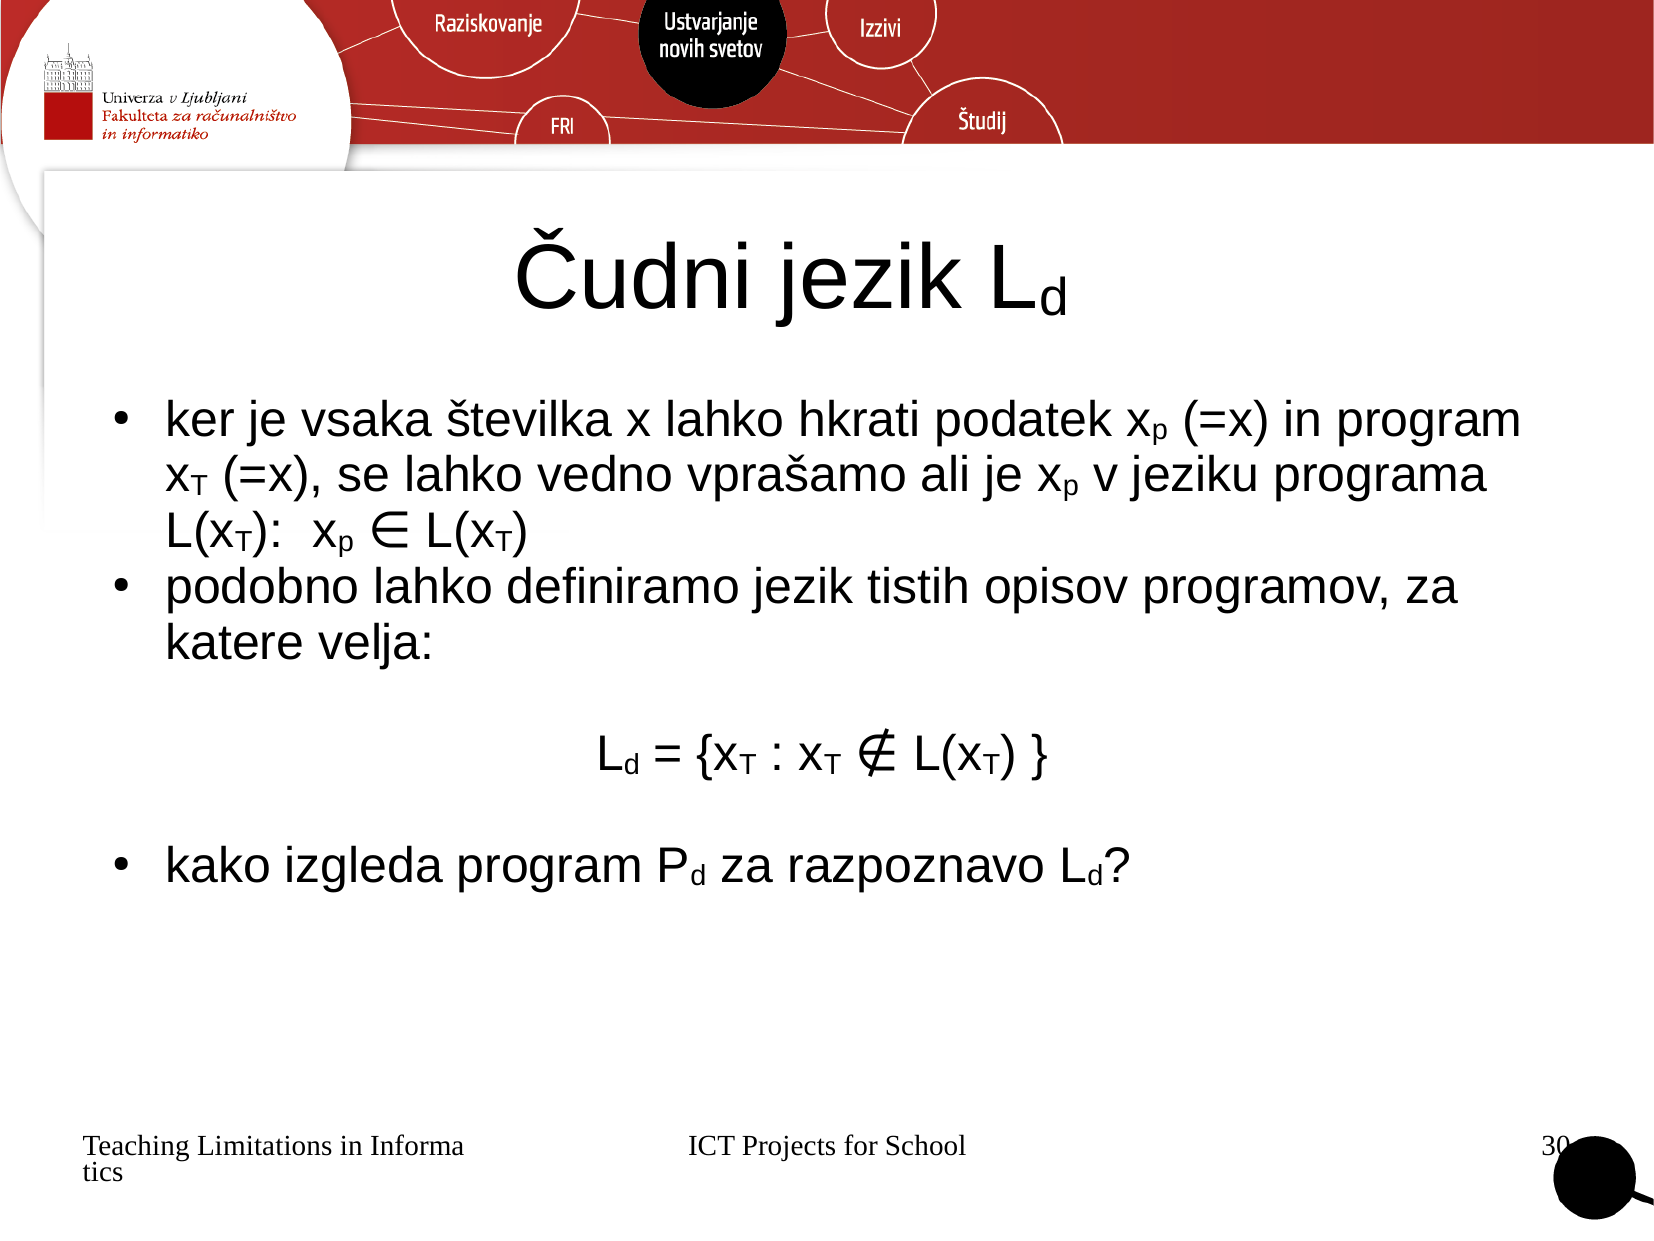

# Čudni jezik Ld
ker je vsaka številka x lahko hkrati podatek xp (=x) in program xT (=x), se lahko vedno vprašamo ali je xp v jeziku programa L(xT): 	xp ∈ L(xT)
podobno lahko definiramo jezik tistih opisov programov, za katere velja:
Ld = {xT : xT ∉ L(xT) }
kako izgleda program Pd za razpoznavo Ld?
Teaching Limitations in Informatics
ICT Projects for School
30